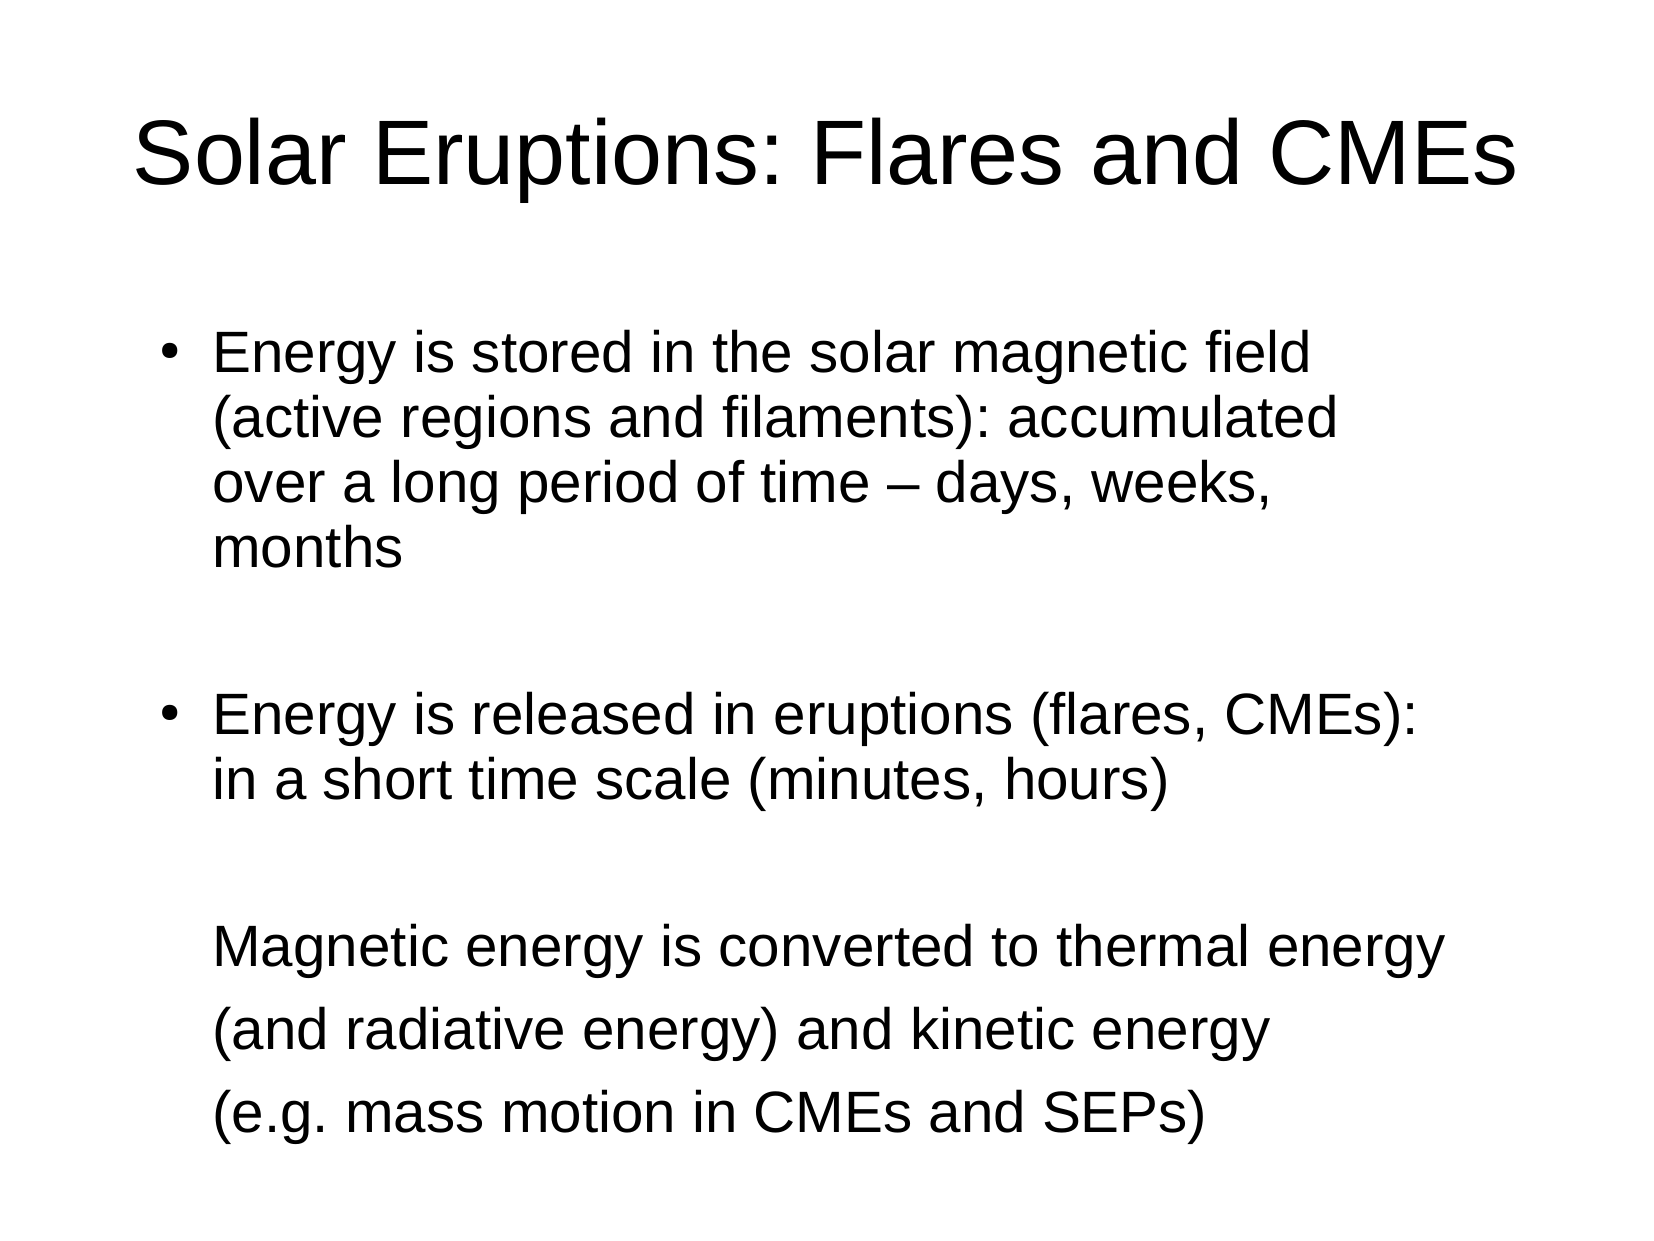

# Solar Eruptions: Flares and CMEs
Energy is stored in the solar magnetic field (active regions and filaments): accumulated over a long period of time – days, weeks, months
Energy is released in eruptions (flares, CMEs): in a short time scale (minutes, hours)
Magnetic energy is converted to thermal energy
(and radiative energy) and kinetic energy
(e.g. mass motion in CMEs and SEPs)